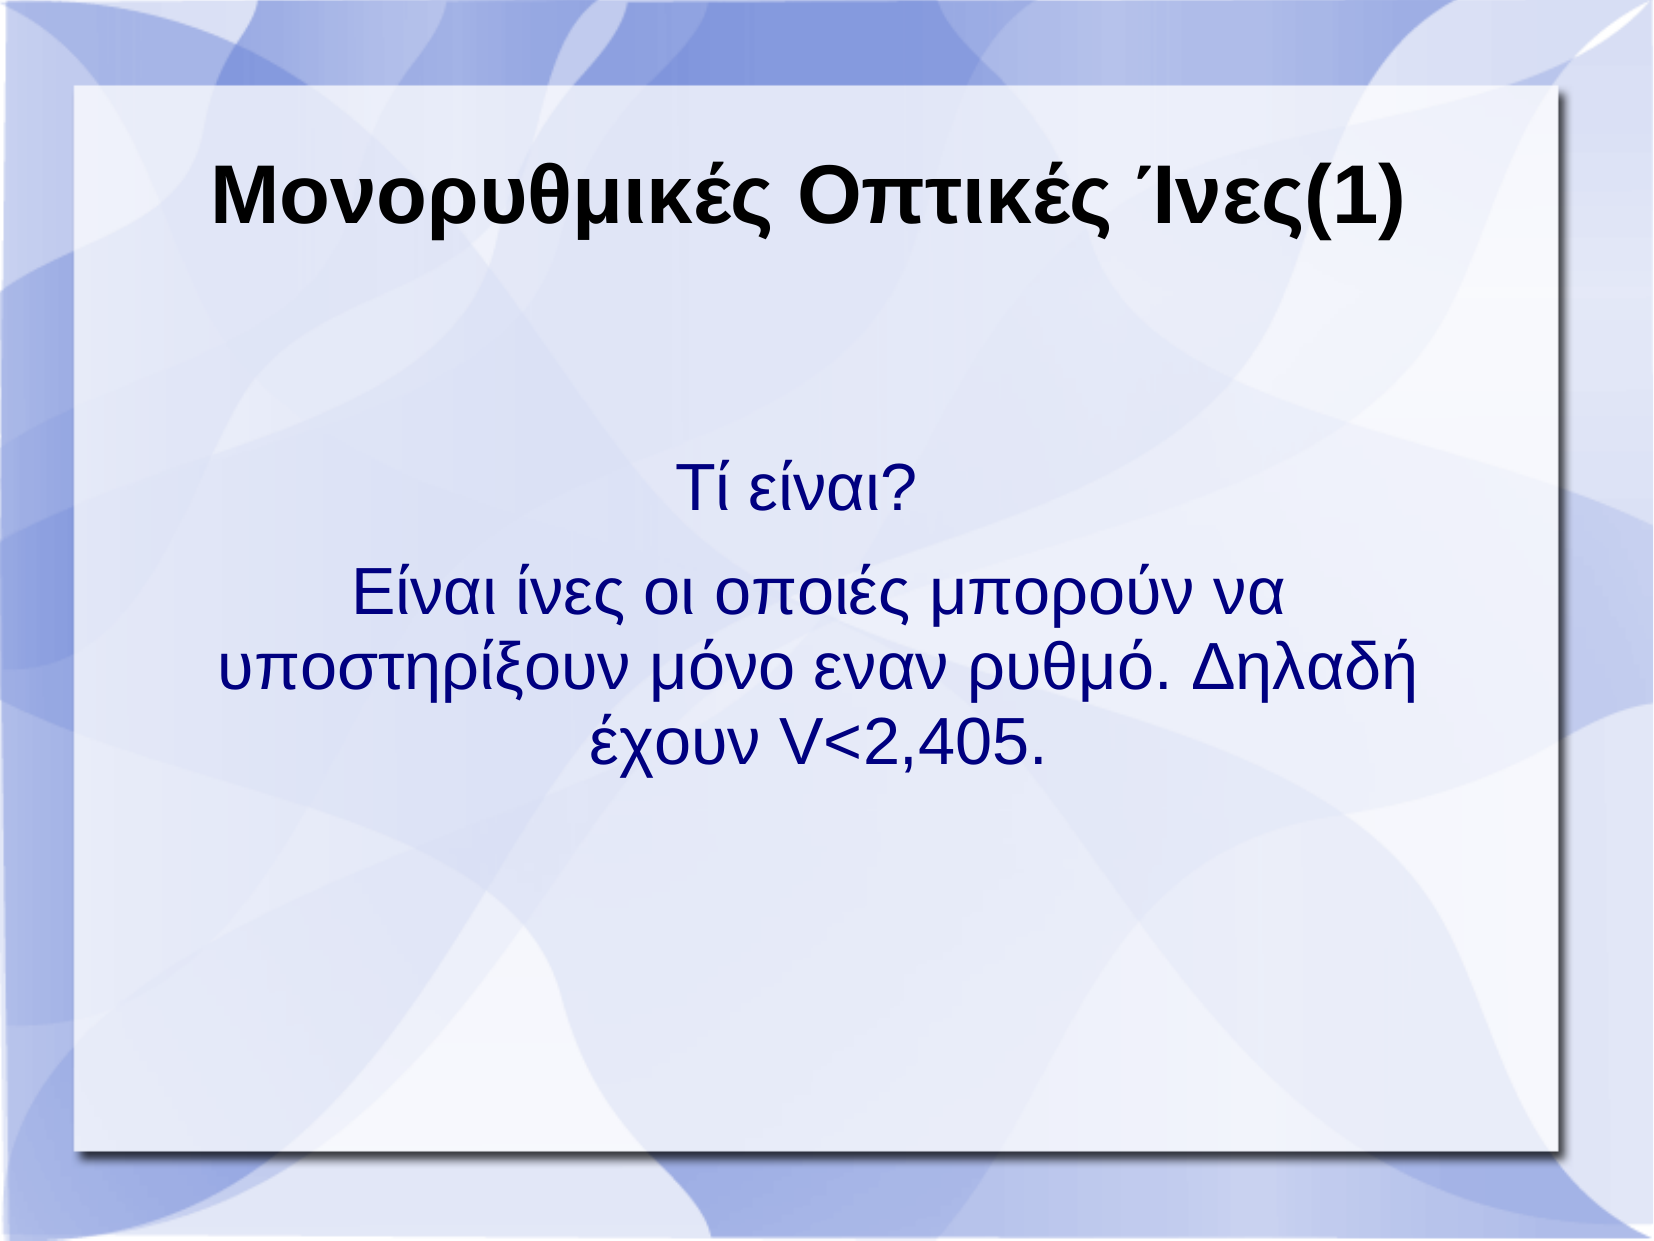

# Μονορυθμικές Οπτικές Ίνες(1)
 Τί είναι?
Είναι ίνες οι οποιές μπορούν να υποστηρίξουν μόνο εναν ρυθμό. Δηλαδή έχουν V<2,405.